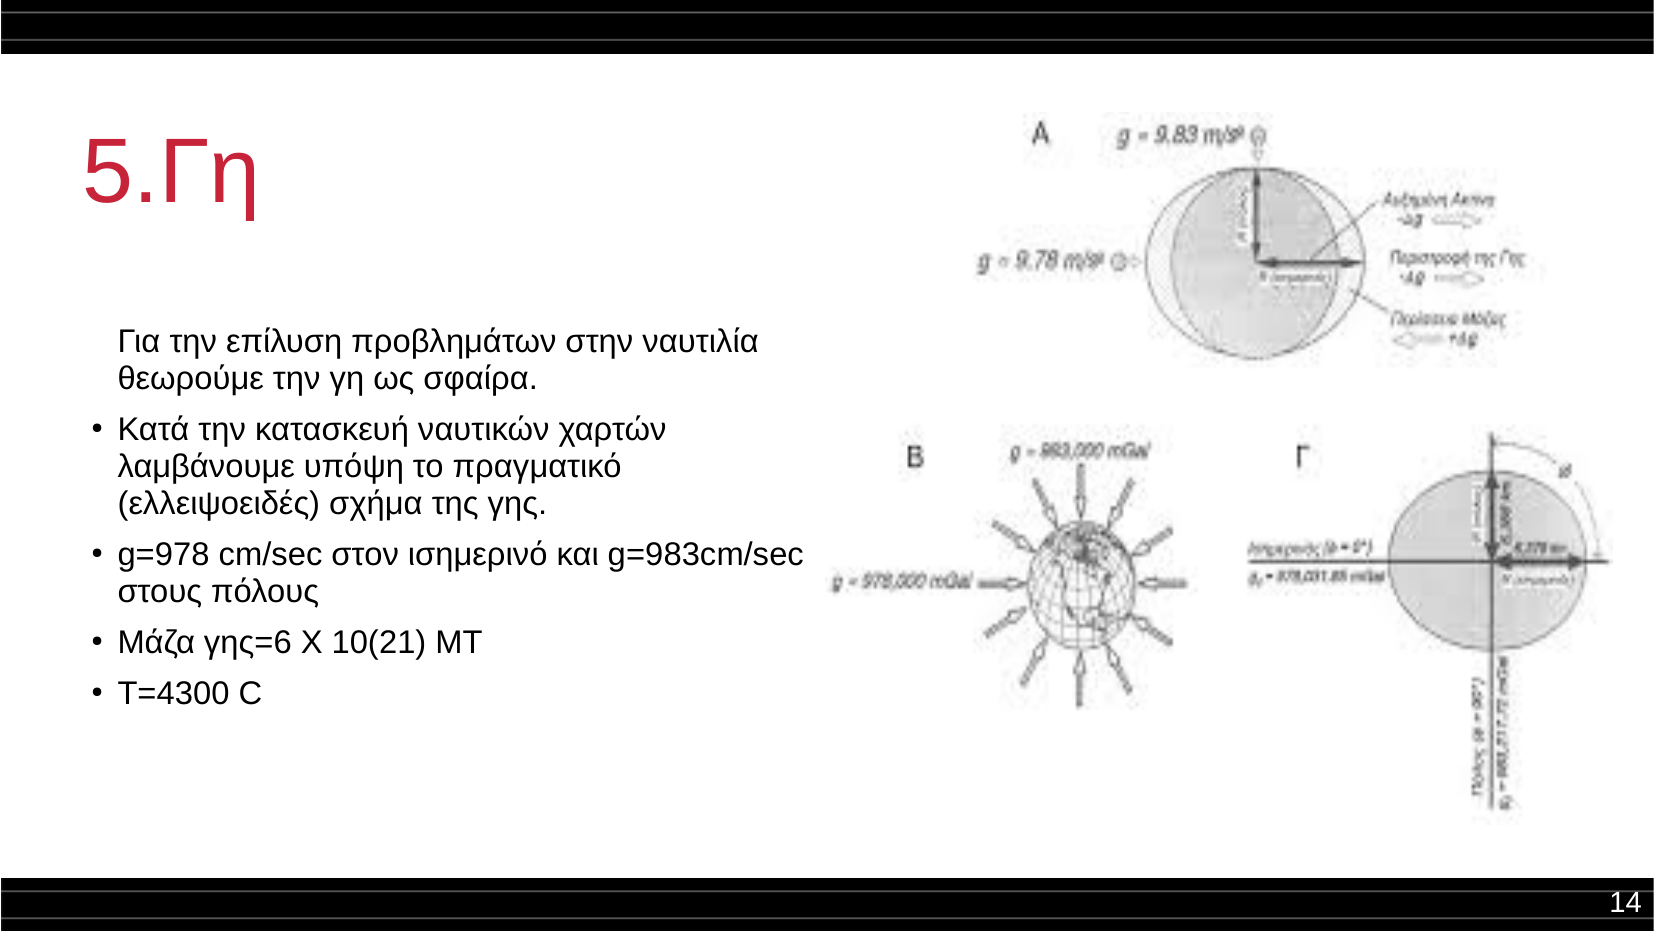

# 5.Γη
Για την επίλυση προβλημάτων στην ναυτιλία θεωρούμε την γη ως σφαίρα.
Κατά την κατασκευή ναυτικών χαρτών λαμβάνουμε υπόψη το πραγματικό (ελλειψοειδές) σχήμα της γης.
g=978 cm/sec στον ισημερινό και g=983cm/sec στους πόλους
Μάζα γης=6 X 10(21) ΜΤ
Τ=4300 C